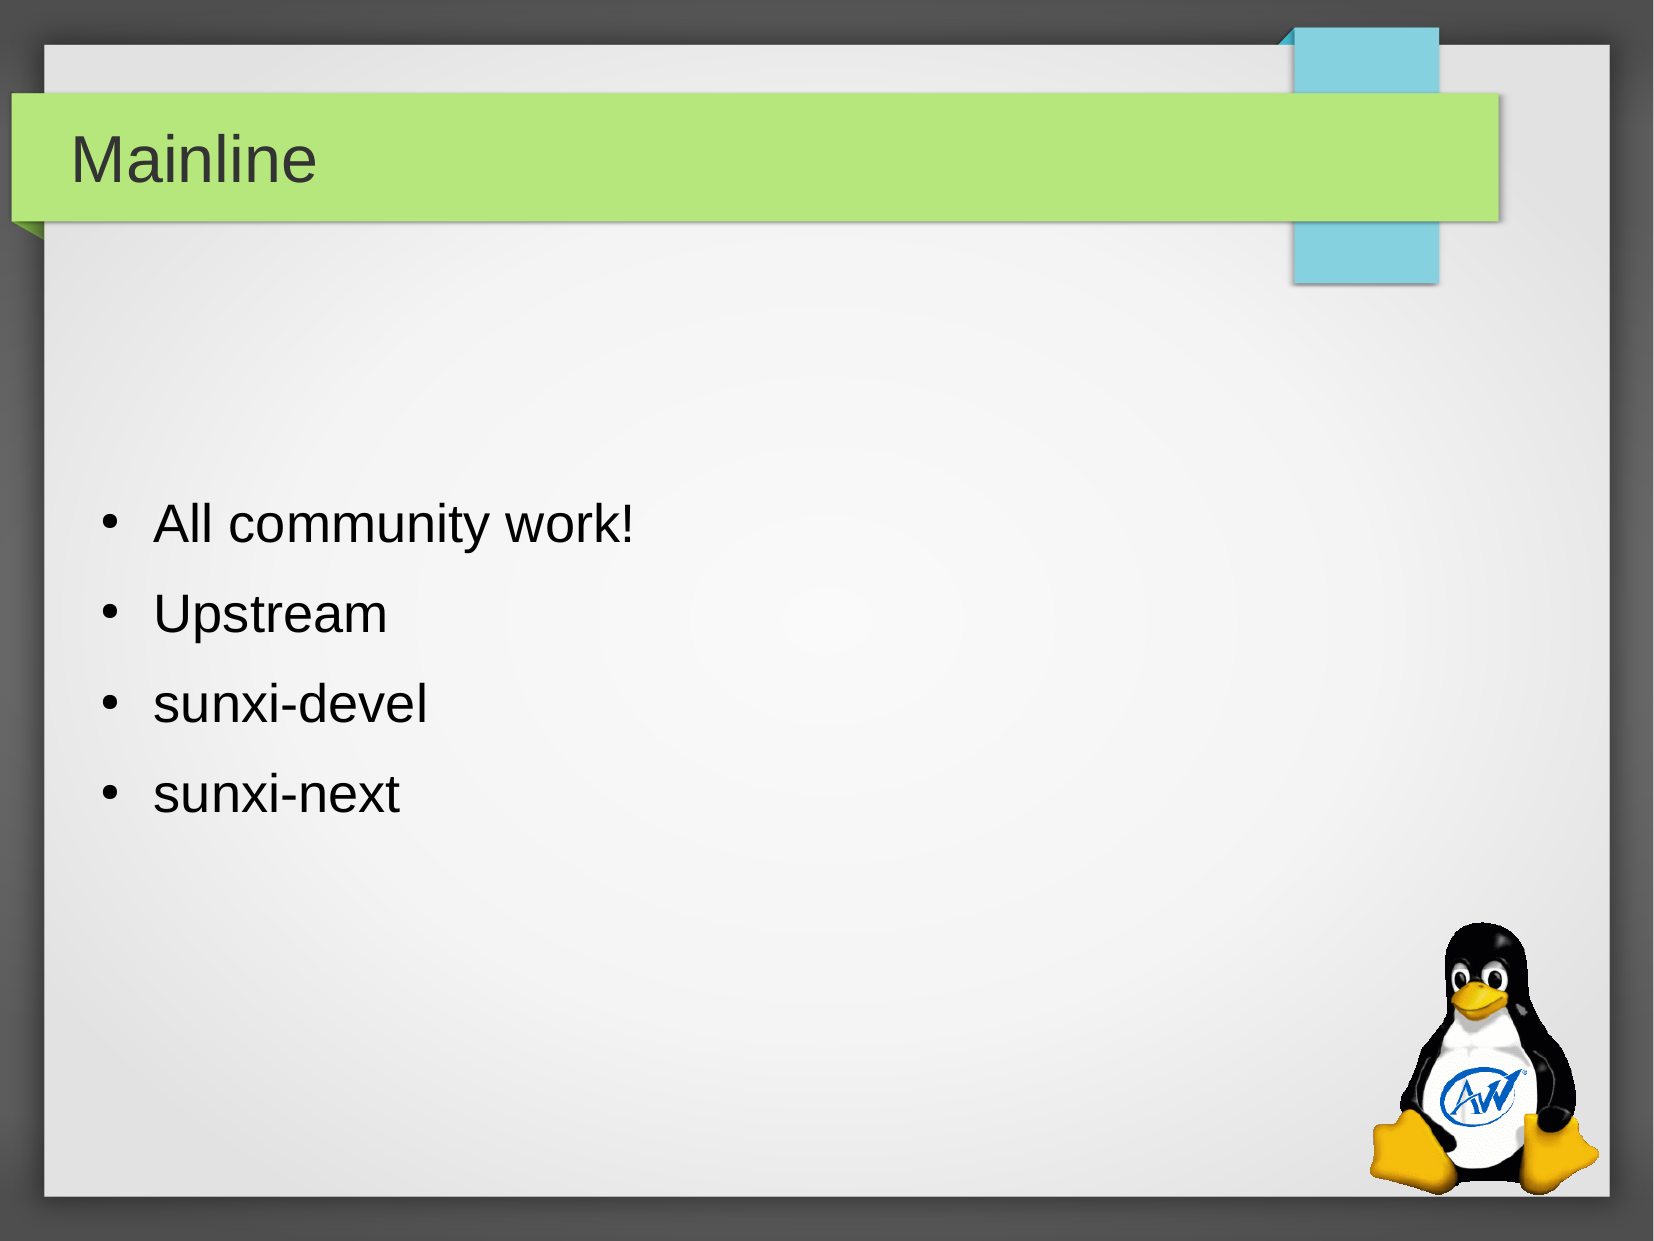

# Mainline
All community work!
Upstream
sunxi-devel
sunxi-next